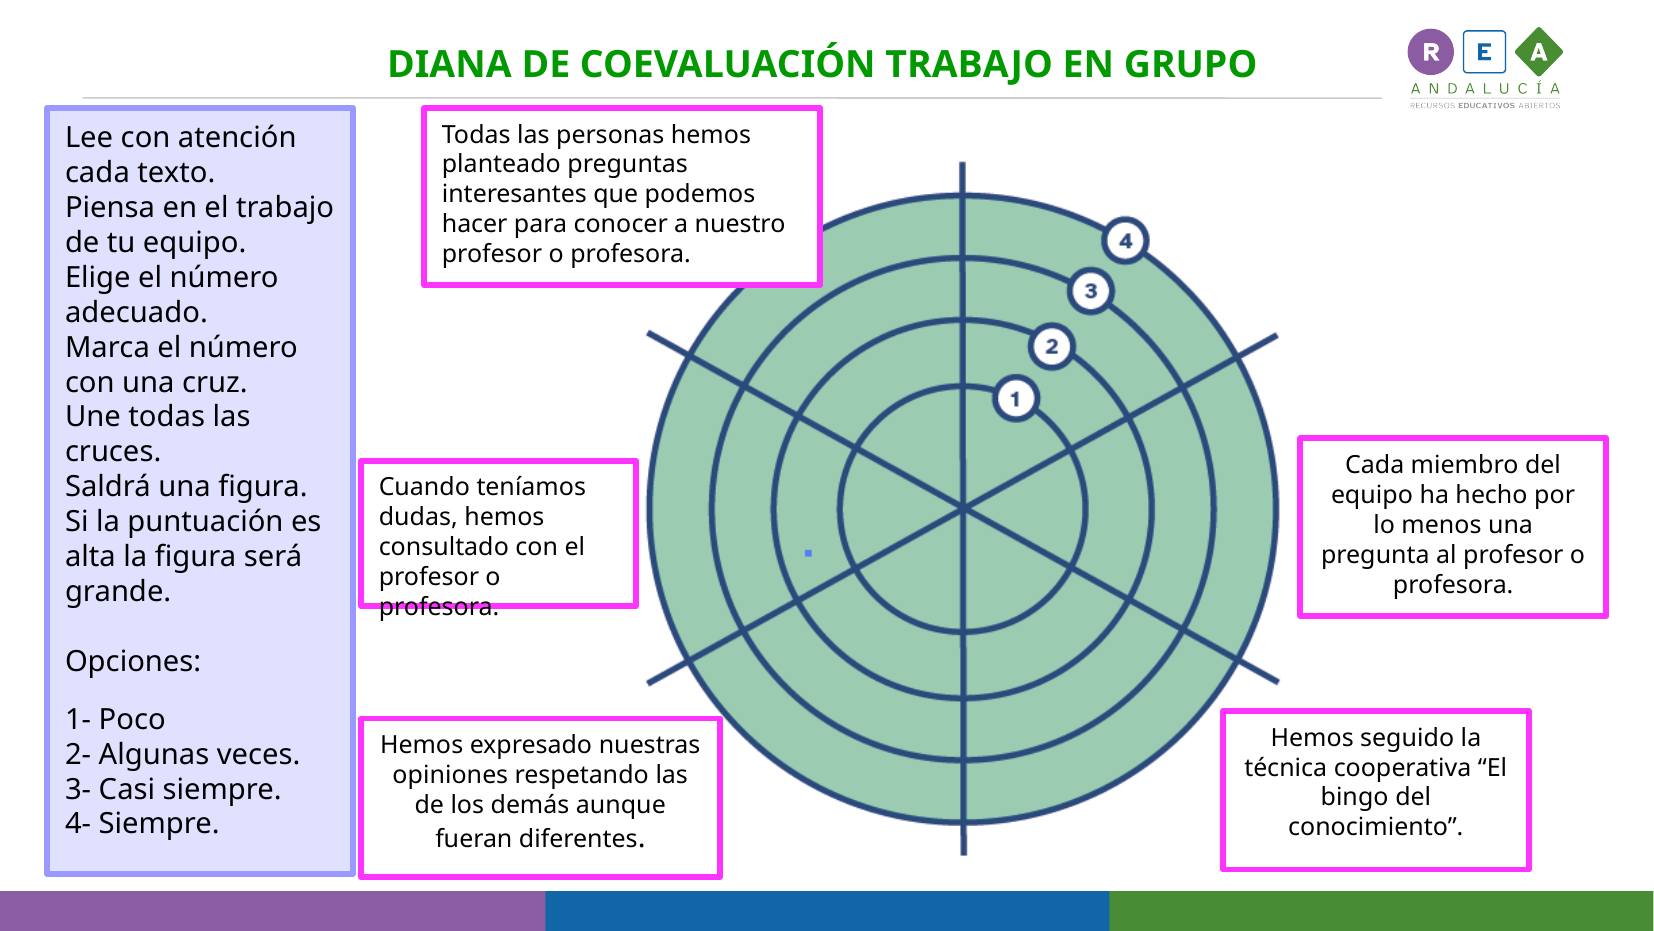

DIANA DE COEVALUACIÓN TRABAJO EN GRUPO
Lee con atención cada texto.
Piensa en el trabajo de tu equipo.
Elige el número adecuado.
Marca el número con una cruz.
Une todas las cruces.
Saldrá una figura.
Si la puntuación es alta la figura será grande.
Opciones:
1- Poco
2- Algunas veces.
3- Casi siempre.
4- Siempre.
Todas las personas hemos planteado preguntas interesantes que podemos hacer para conocer a nuestro profesor o profesora.
Cada miembro del equipo ha hecho por lo menos una pregunta al profesor o profesora.
Cuando teníamos dudas, hemos consultado con el profesor o profesora.
Hemos seguido la técnica cooperativa “El bingo del conocimiento”.
Hemos expresado nuestras opiniones respetando las de los demás aunque fueran diferentes.